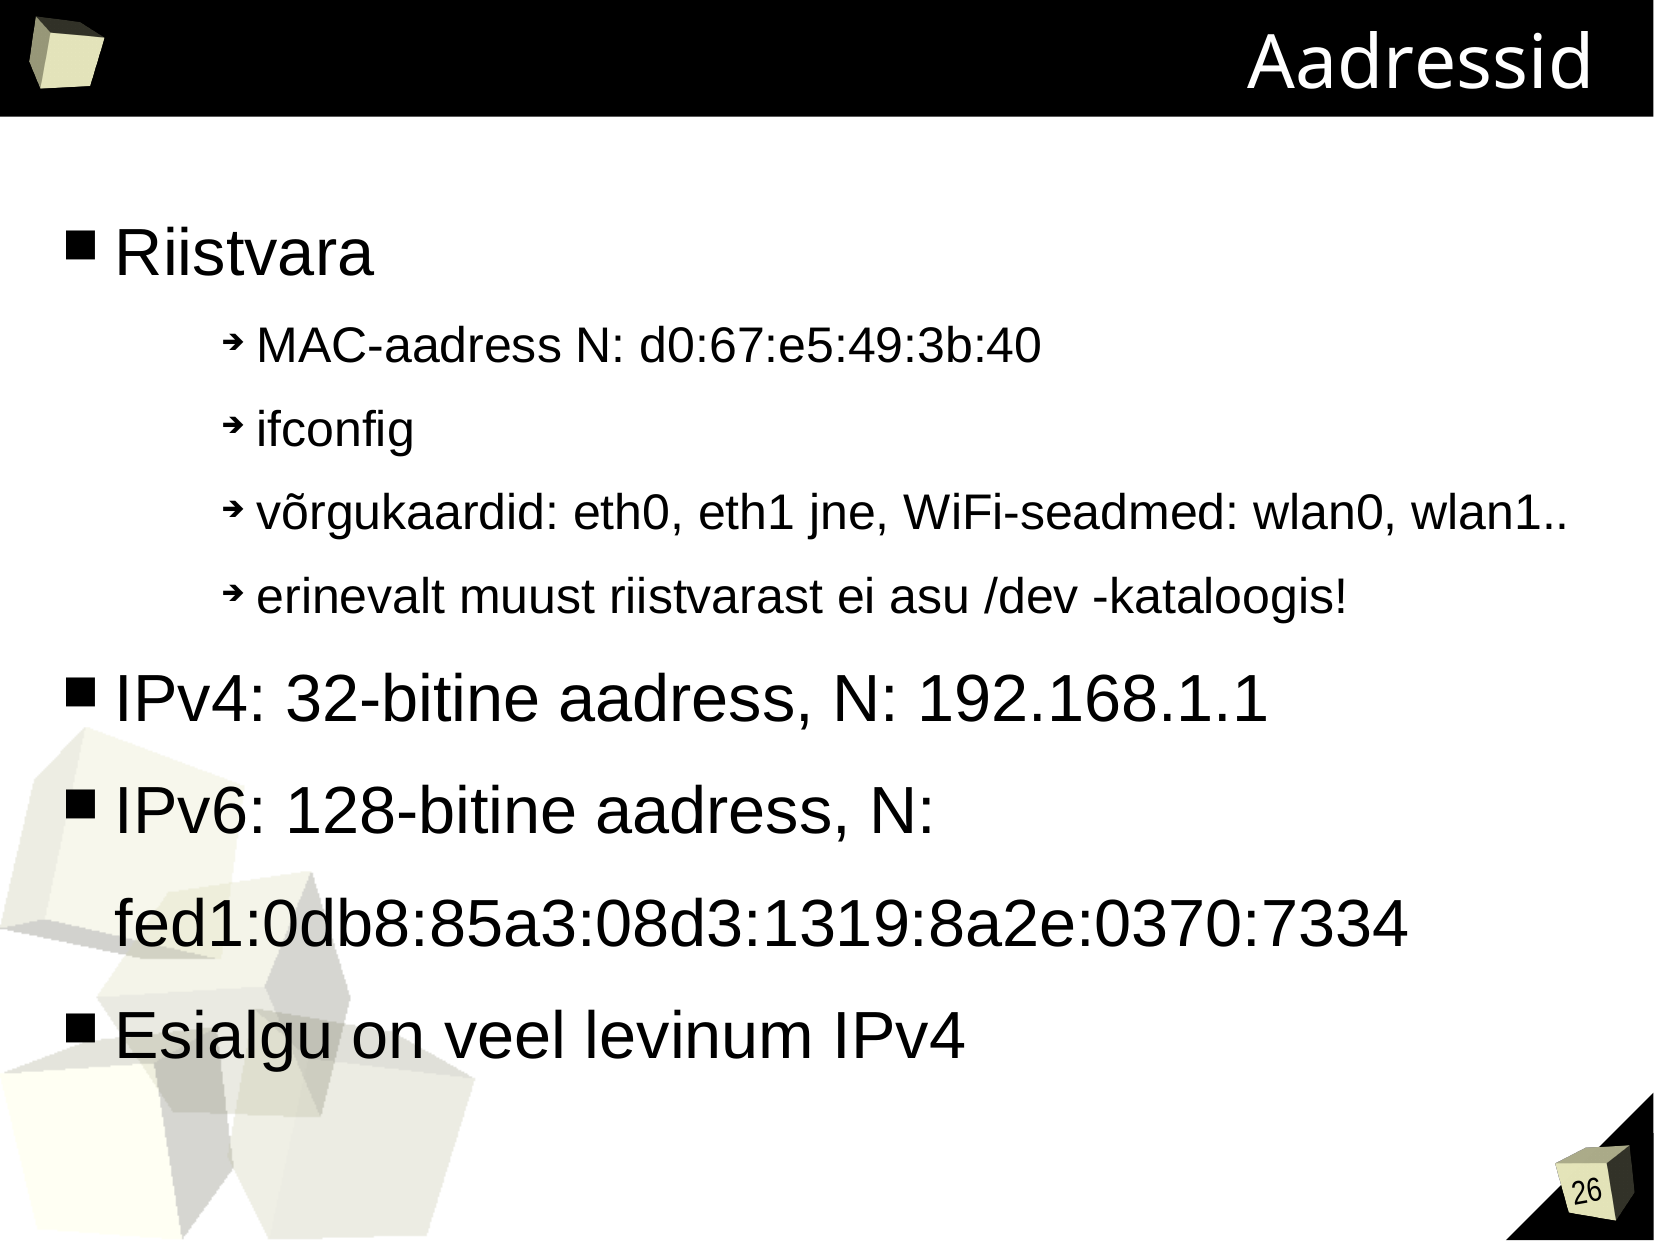

# Aadressid
Riistvara
MAC-aadress N: d0:67:e5:49:3b:40
ifconfig
võrgukaardid: eth0, eth1 jne, WiFi-seadmed: wlan0, wlan1..
erinevalt muust riistvarast ei asu /dev -kataloogis!
IPv4: 32-bitine aadress, N: 192.168.1.1
IPv6: 128-bitine aadress, N: fed1:0db8:85a3:08d3:1319:8a2e:0370:7334
Esialgu on veel levinum IPv4